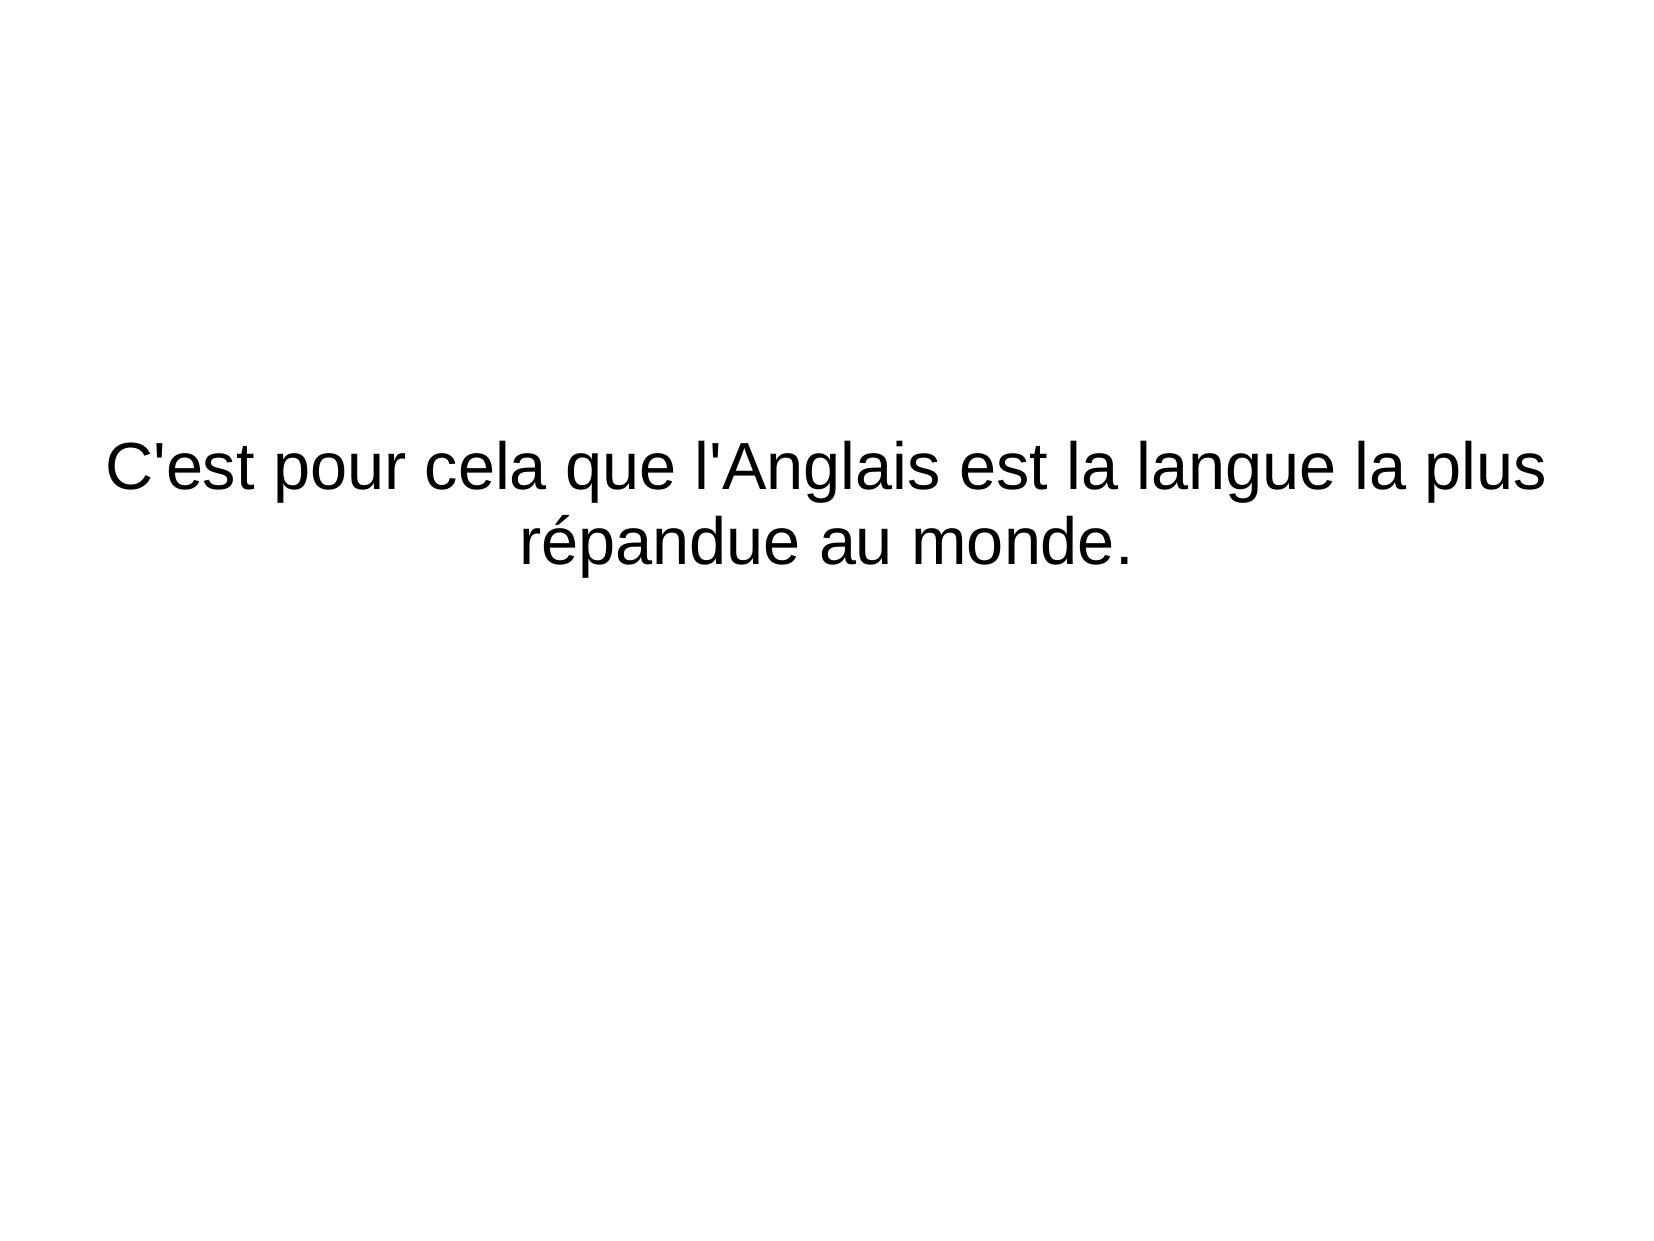

# C'est pour cela que l'Anglais est la langue la plus répandue au monde.